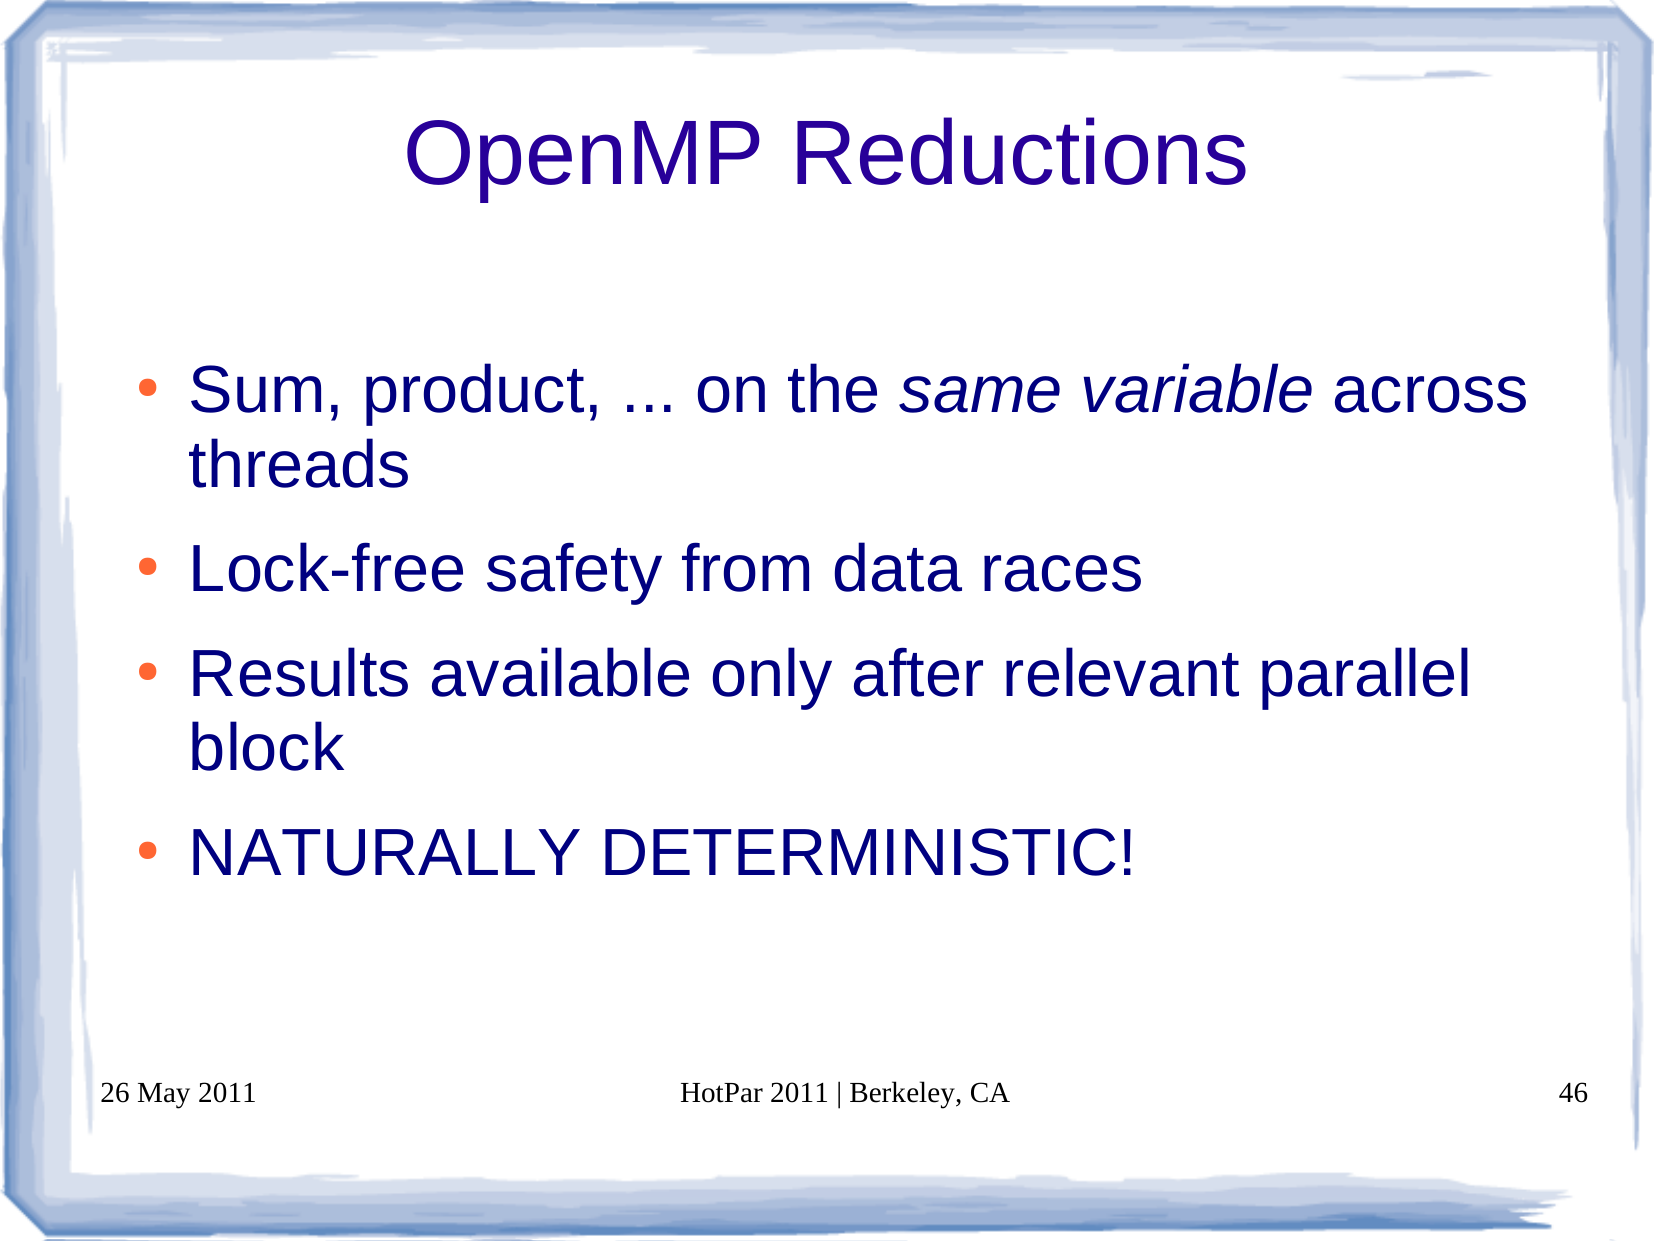

# OpenMP Reductions
Sum, product, ... on the same variable across threads
Lock-free safety from data races
Results available only after relevant parallel block
NATURALLY DETERMINISTIC!
26 May 2011
HotPar 2011 | Berkeley, CA
46